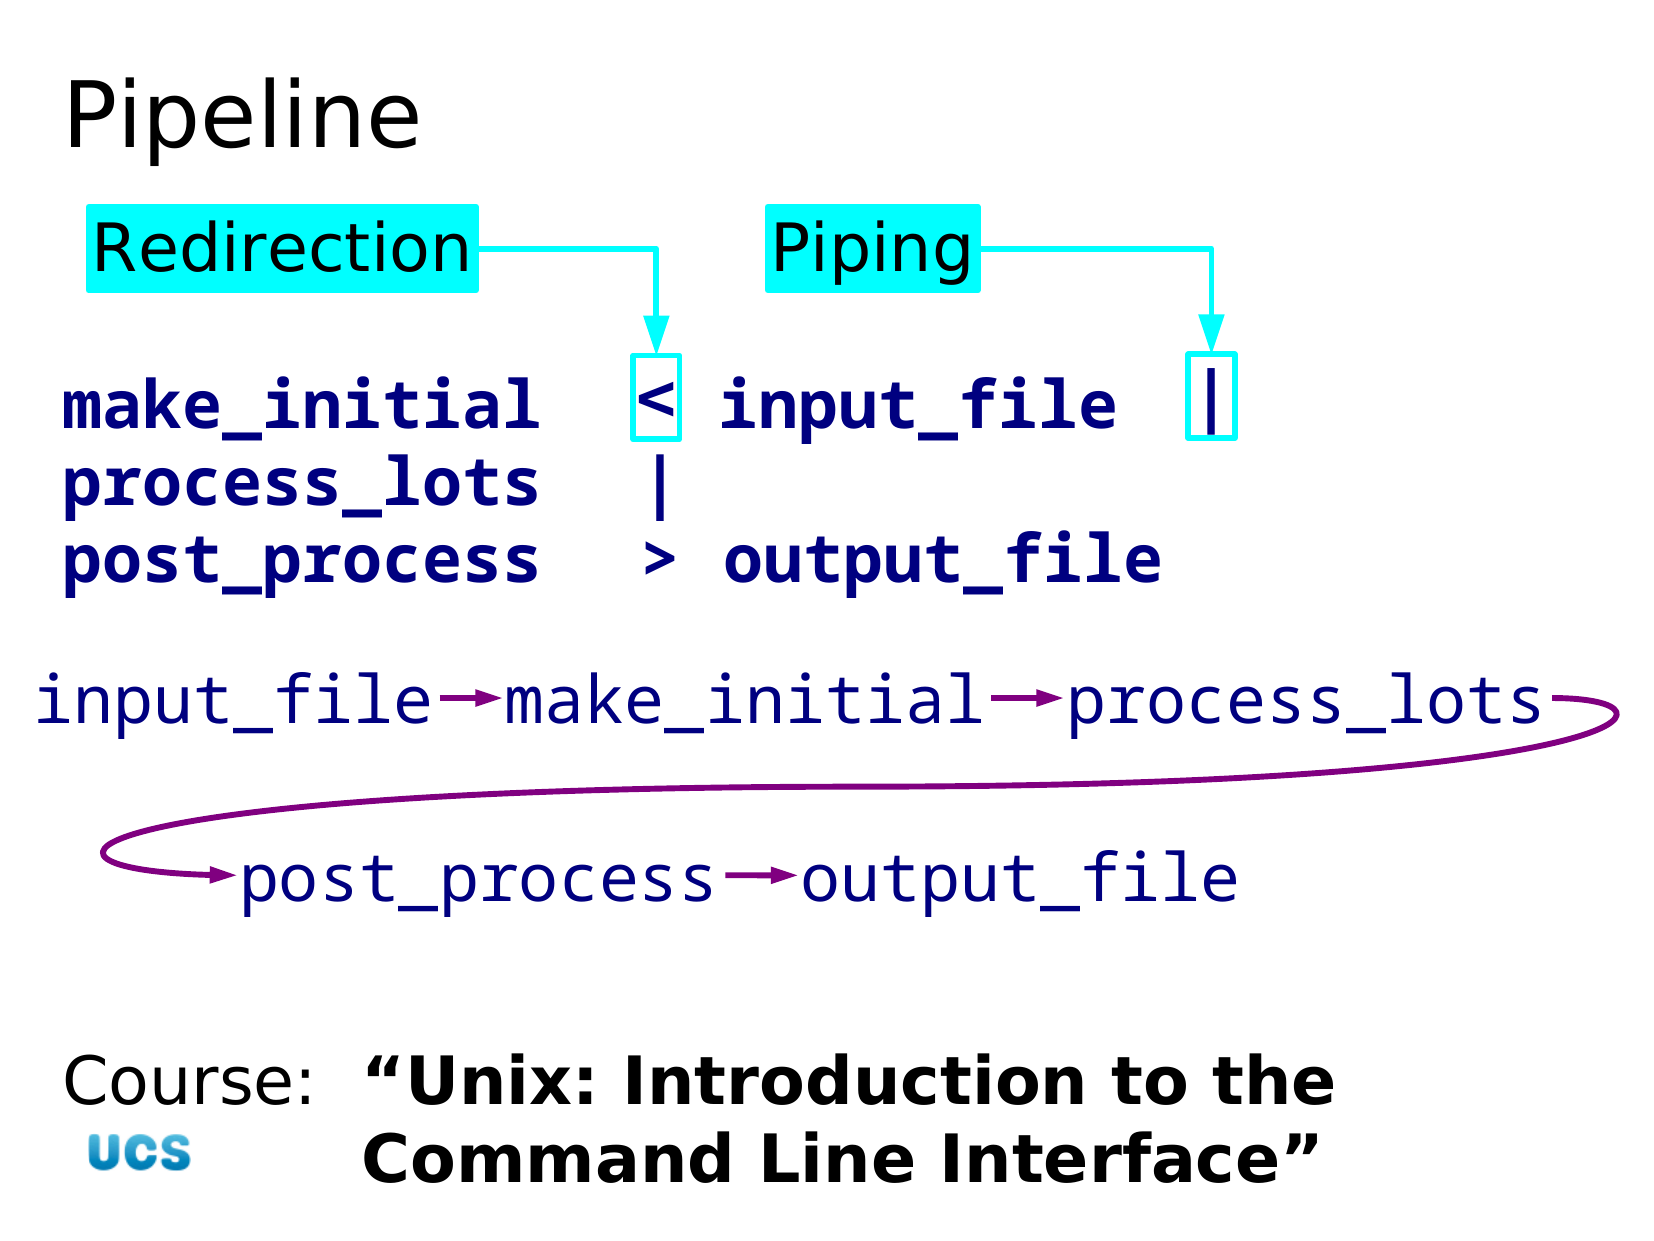

Pipeline
Redirection
Piping
make_initial
input_file
|
<
process_lots
|
post_process
>
output_file
input_file
make_initial
process_lots
post_process
output_file
Course:	“Unix: Introduction to the
	Command Line Interface”